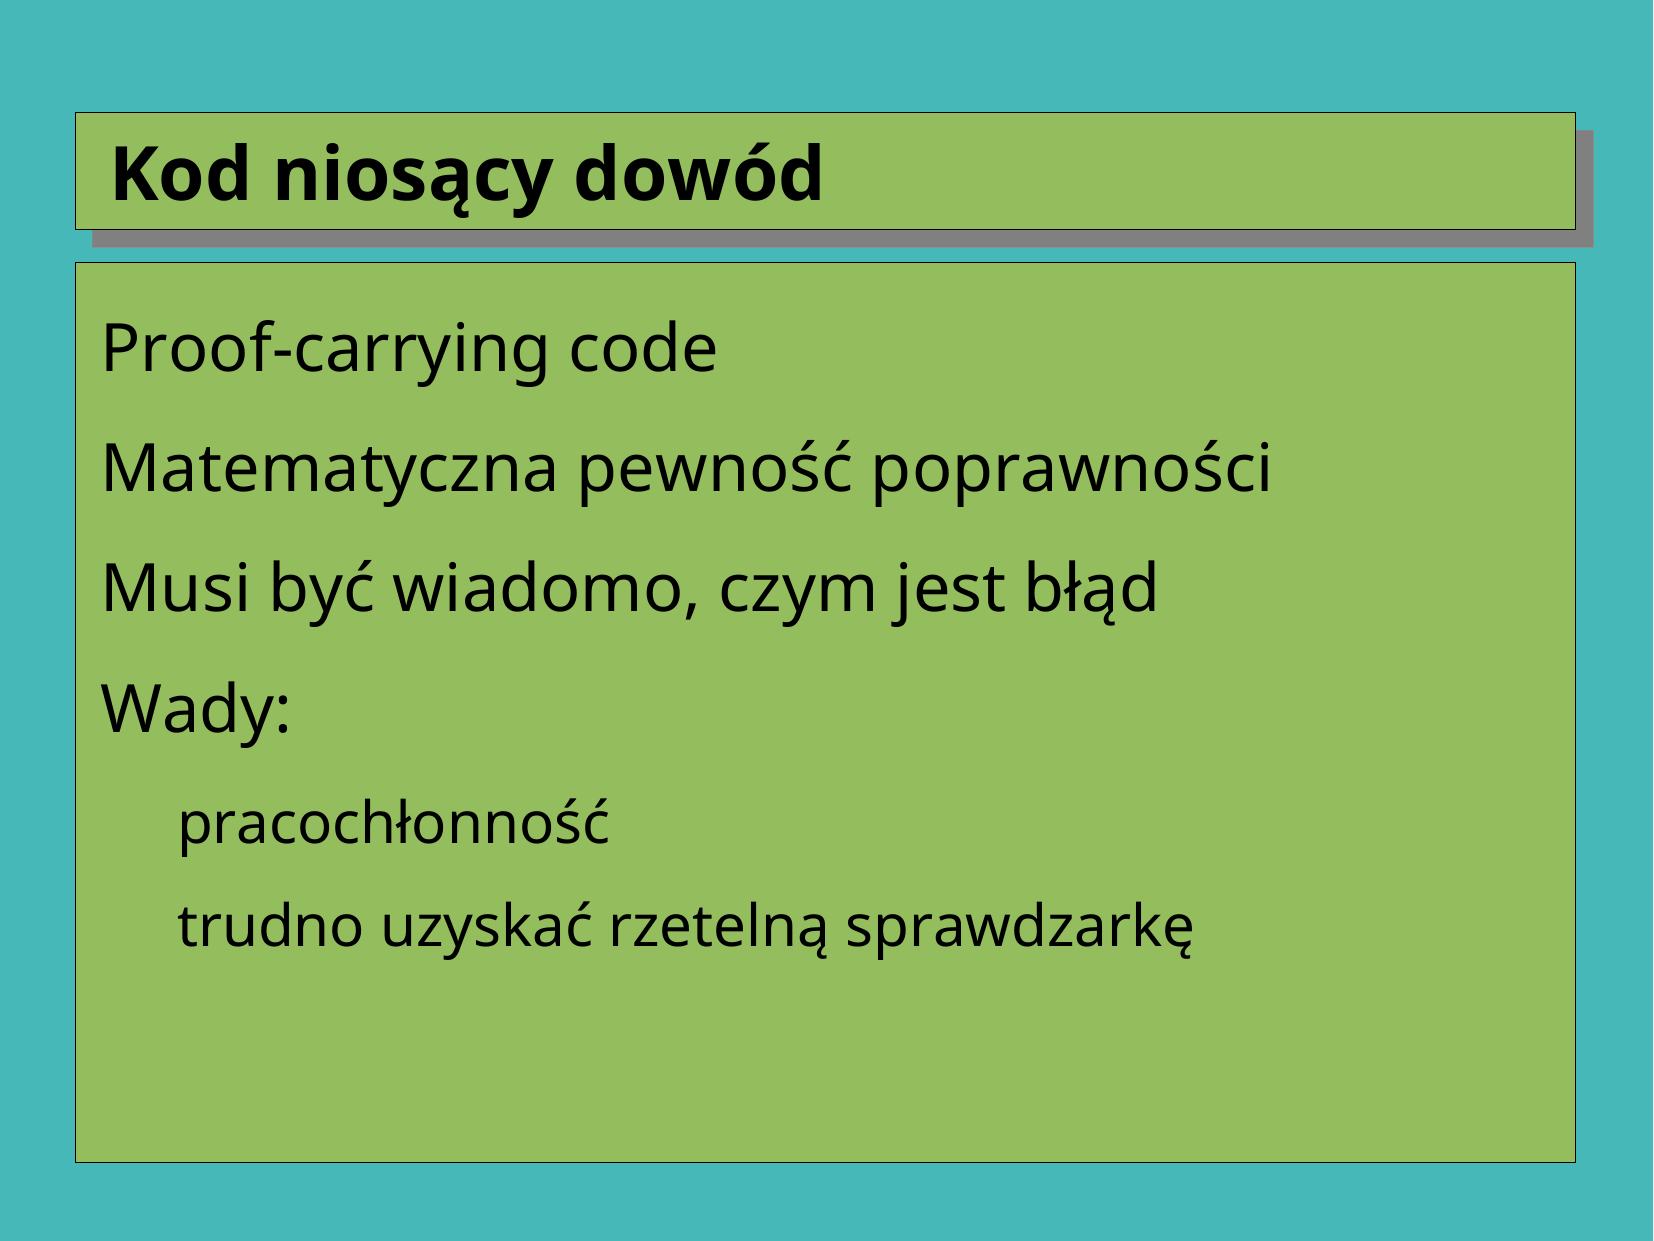

Kod niosący dowód
# Proof-carrying code
Matematyczna pewność poprawności
Musi być wiadomo, czym jest błąd
Wady:
pracochłonność
trudno uzyskać rzetelną sprawdzarkę